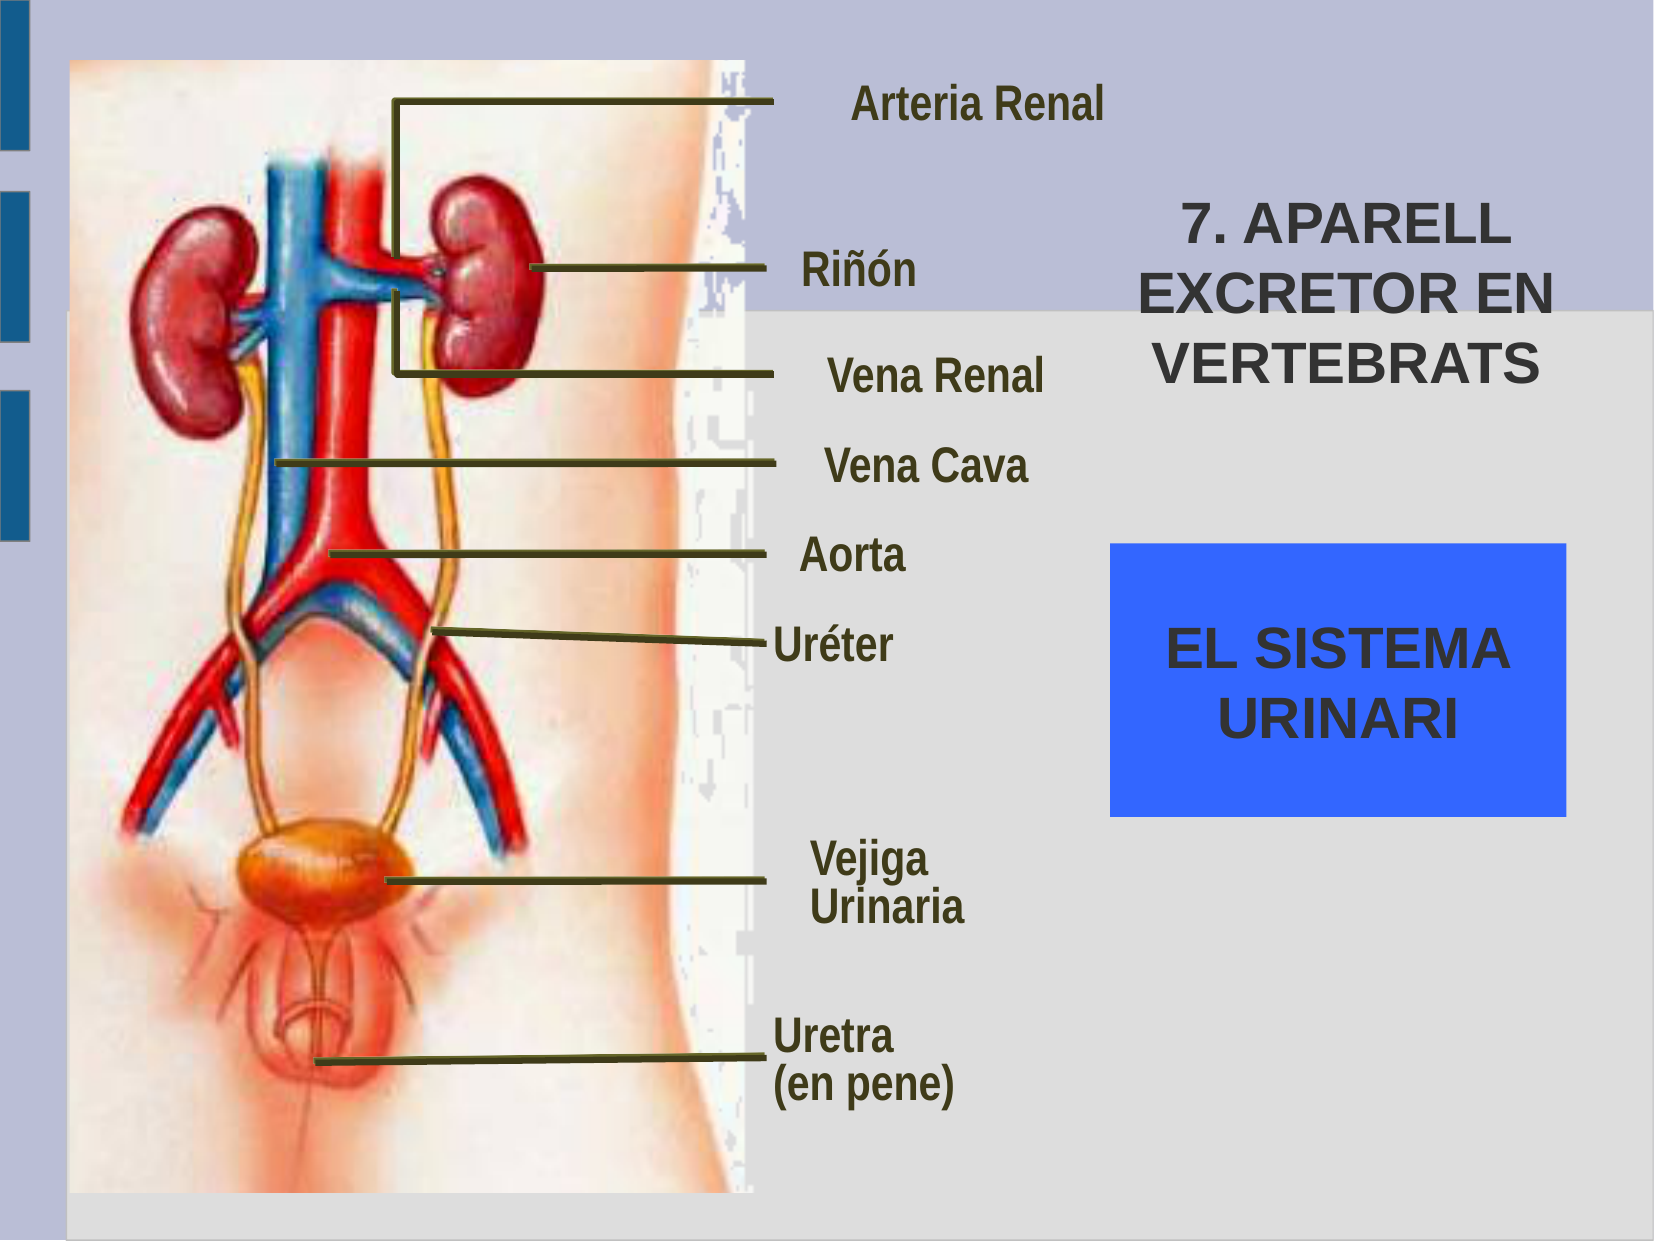

Arteria Renal
7. APARELL EXCRETOR EN VERTEBRATS
Riñón
Vena Renal
Vena Cava
Aorta
EL SISTEMA URINARI
Uréter
Vejiga
Urinaria
Uretra
(en pene)